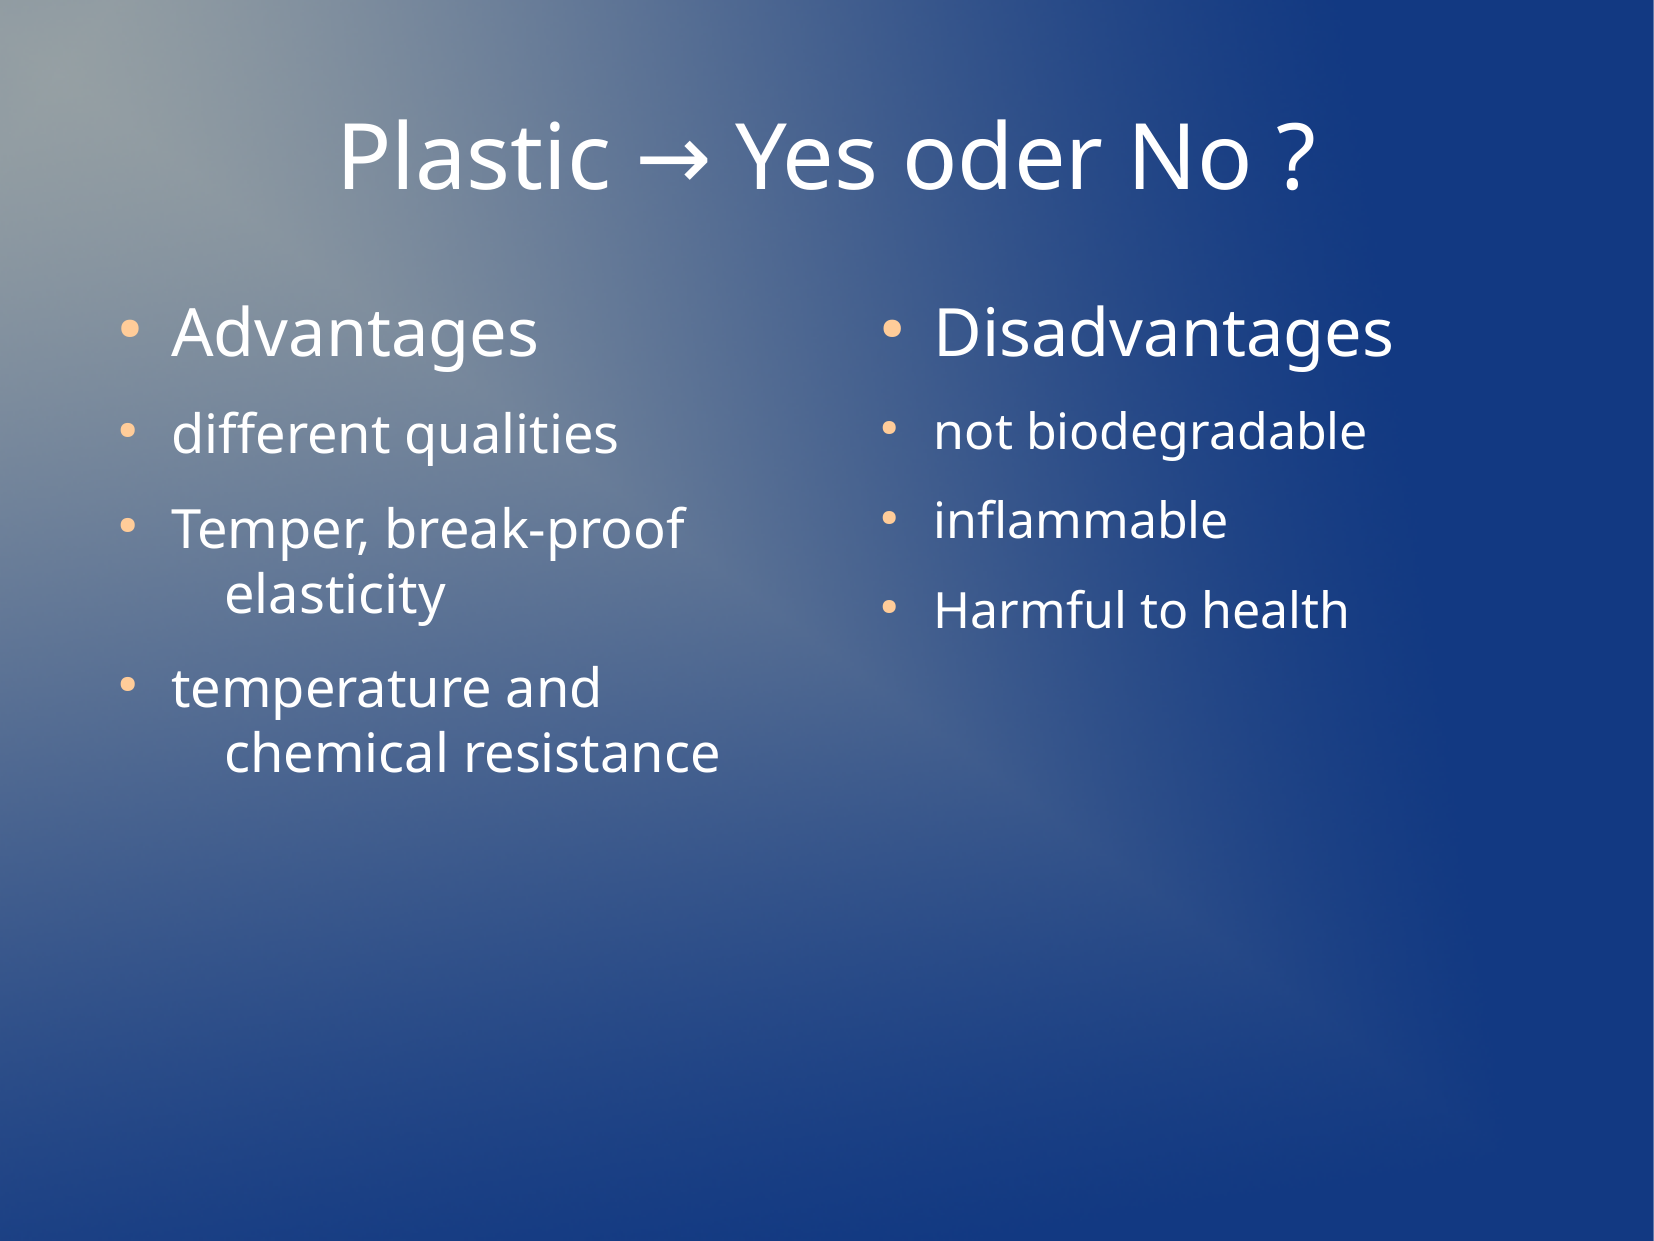

# Plastic → Yes oder No ?
Advantages
different qualities
Temper, break-proof elasticity
temperature and chemical resistance
Disadvantages
not biodegradable
inflammable
Harmful to health